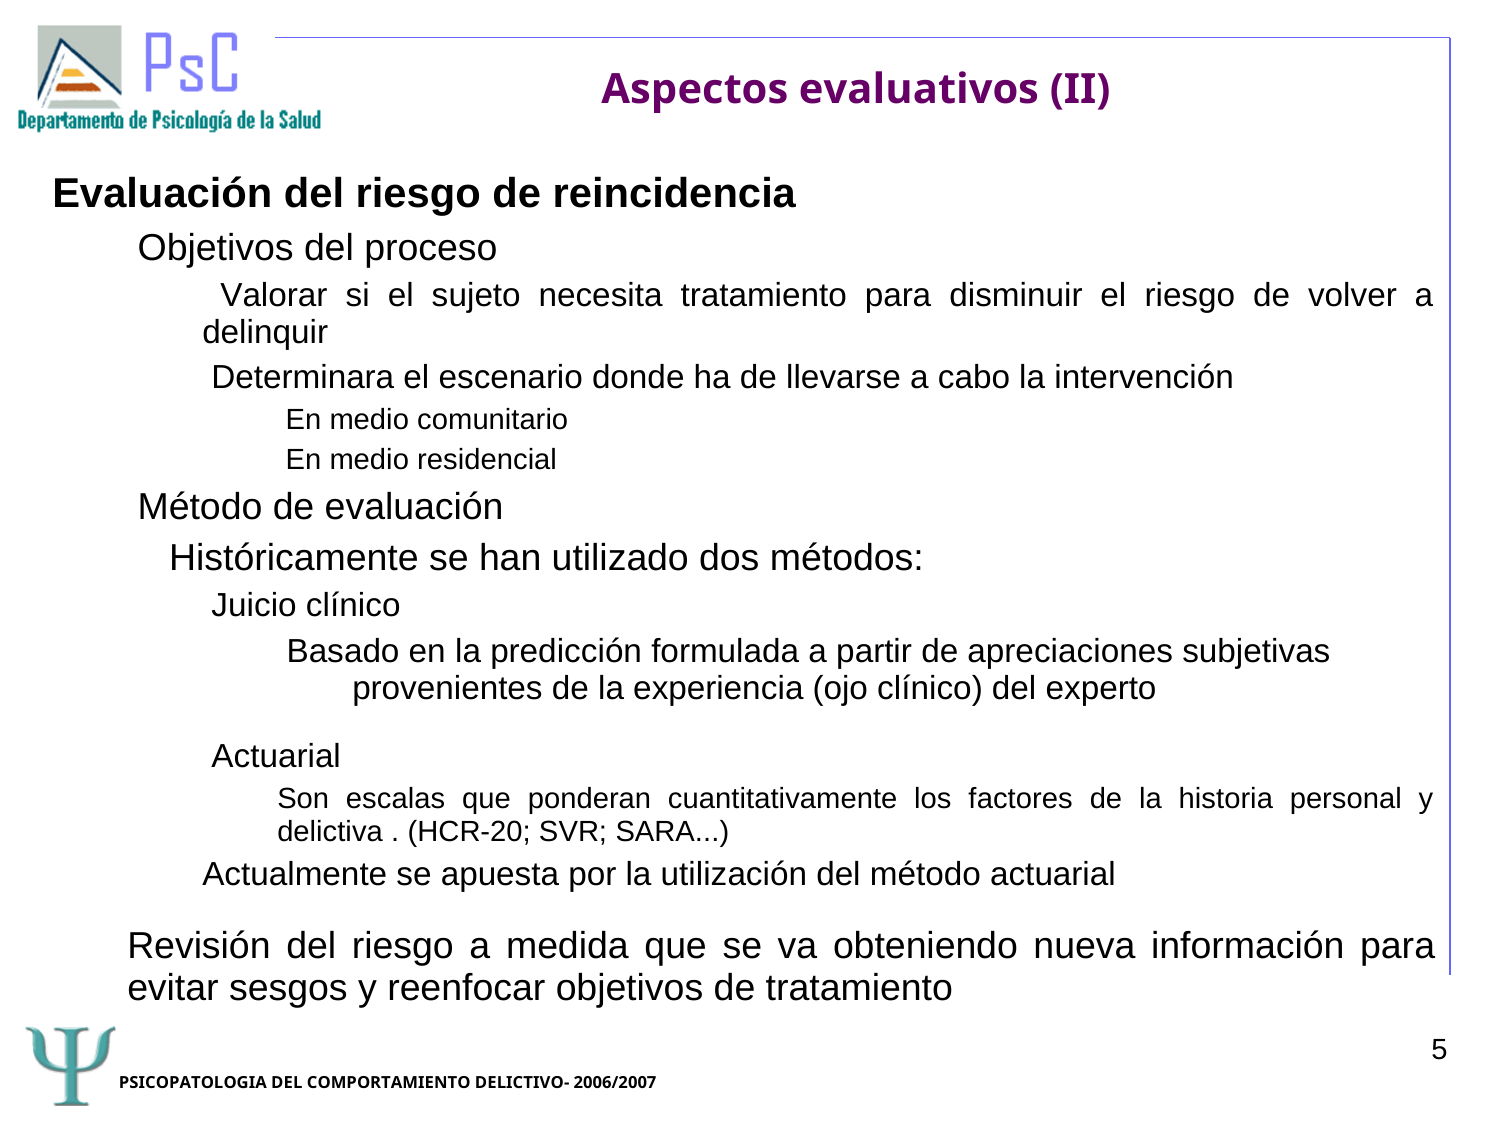

# Aspectos evaluativos (II)
Evaluación del riesgo de reincidencia
 Objetivos del proceso
 Valorar si el sujeto necesita tratamiento para disminuir el riesgo de volver a delinquir
 Determinara el escenario donde ha de llevarse a cabo la intervención
 En medio comunitario
 En medio residencial
 Método de evaluación
 Históricamente se han utilizado dos métodos:
 Juicio clínico
 Basado en la predicción formulada a partir de apreciaciones subjetivas 	provenientes de la experiencia (ojo clínico) del experto
 Actuarial
Son escalas que ponderan cuantitativamente los factores de la historia personal y delictiva . (HCR-20; SVR; SARA...)
Actualmente se apuesta por la utilización del método actuarial
Revisión del riesgo a medida que se va obteniendo nueva información para evitar sesgos y reenfocar objetivos de tratamiento
5